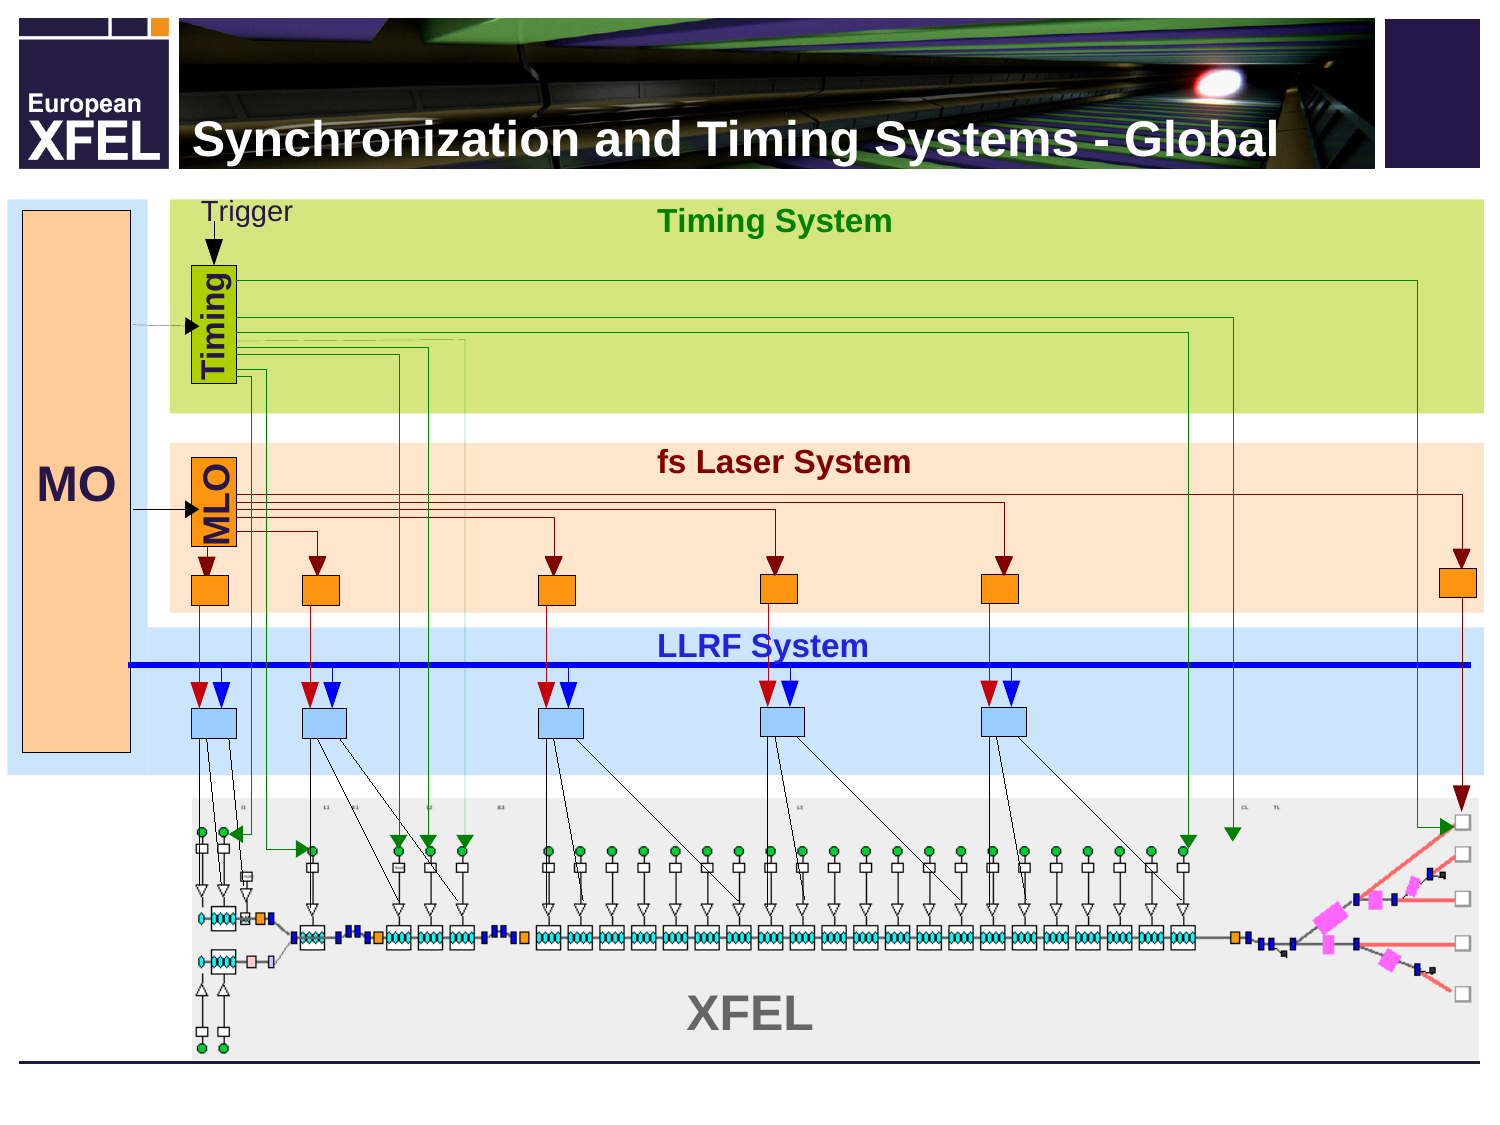

# Synchronization and Timing Systems - Global
Trigger
Timing System
MO
Timing
fs Laser System
MLO
LLRF System
XFEL